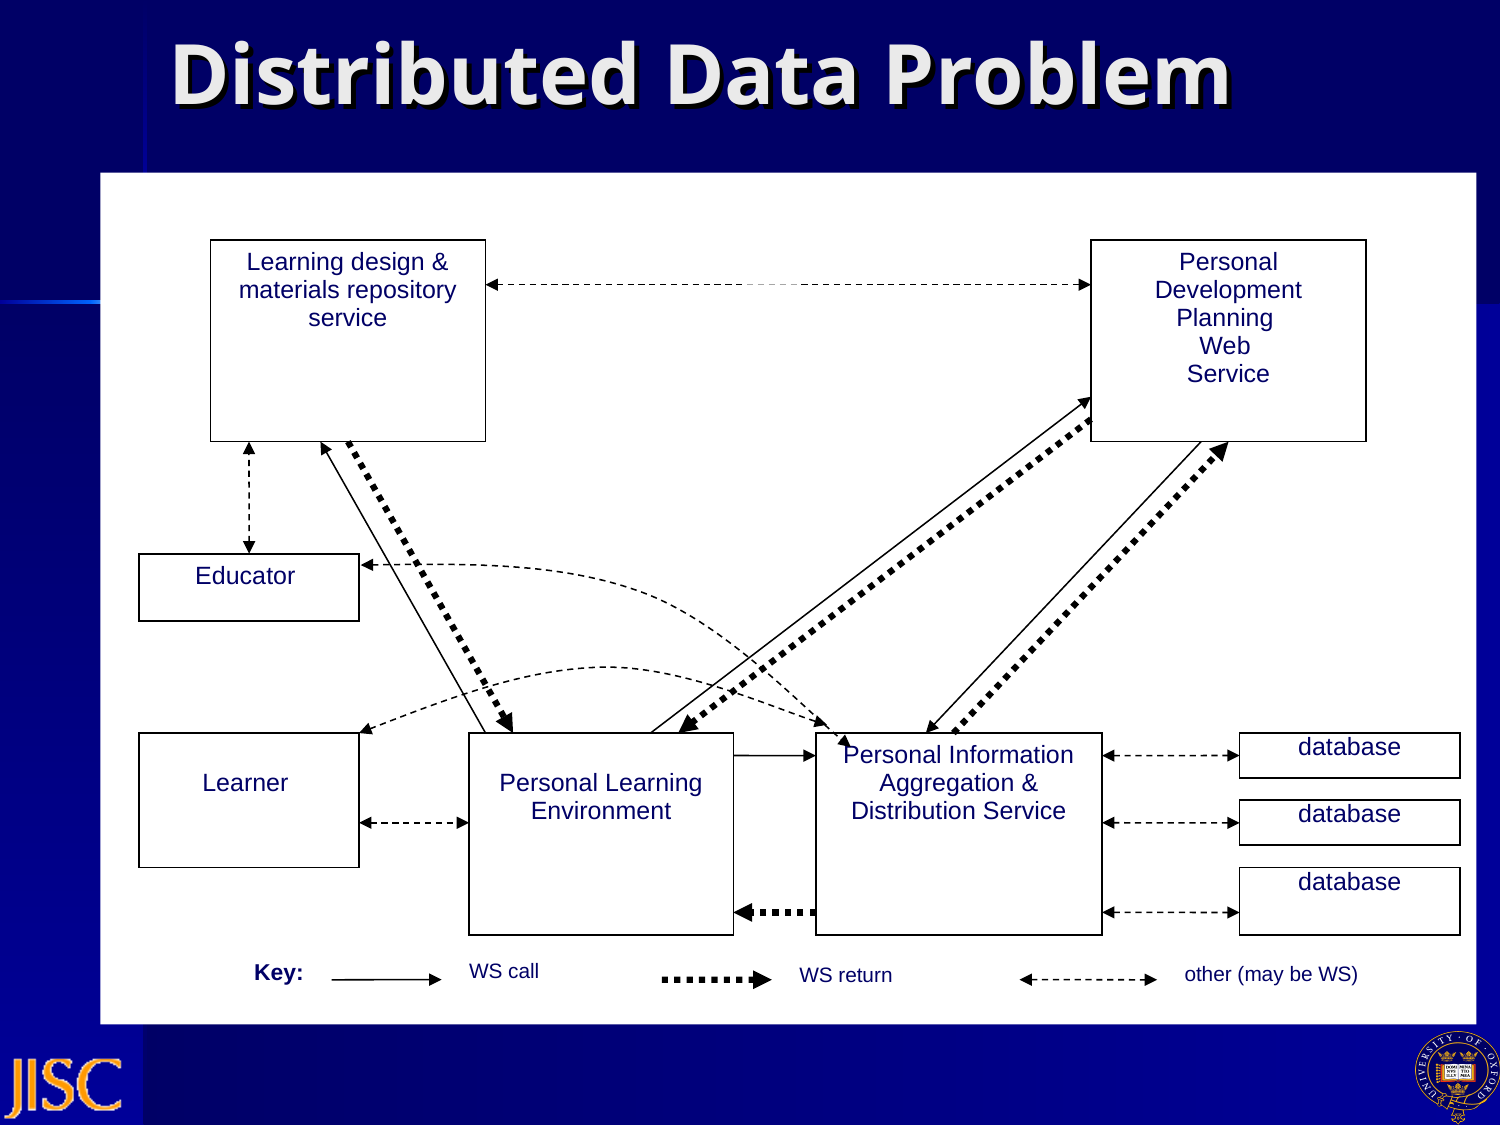

# Distributed Data Problem
Learning design & materials repository service
Personal Development Planning
Web
Service
Educator
Learner
Personal Learning Environment
Personal Information Aggregation & Distribution Service
database
database
database
Key:
WS call
other (may be WS)
WS return